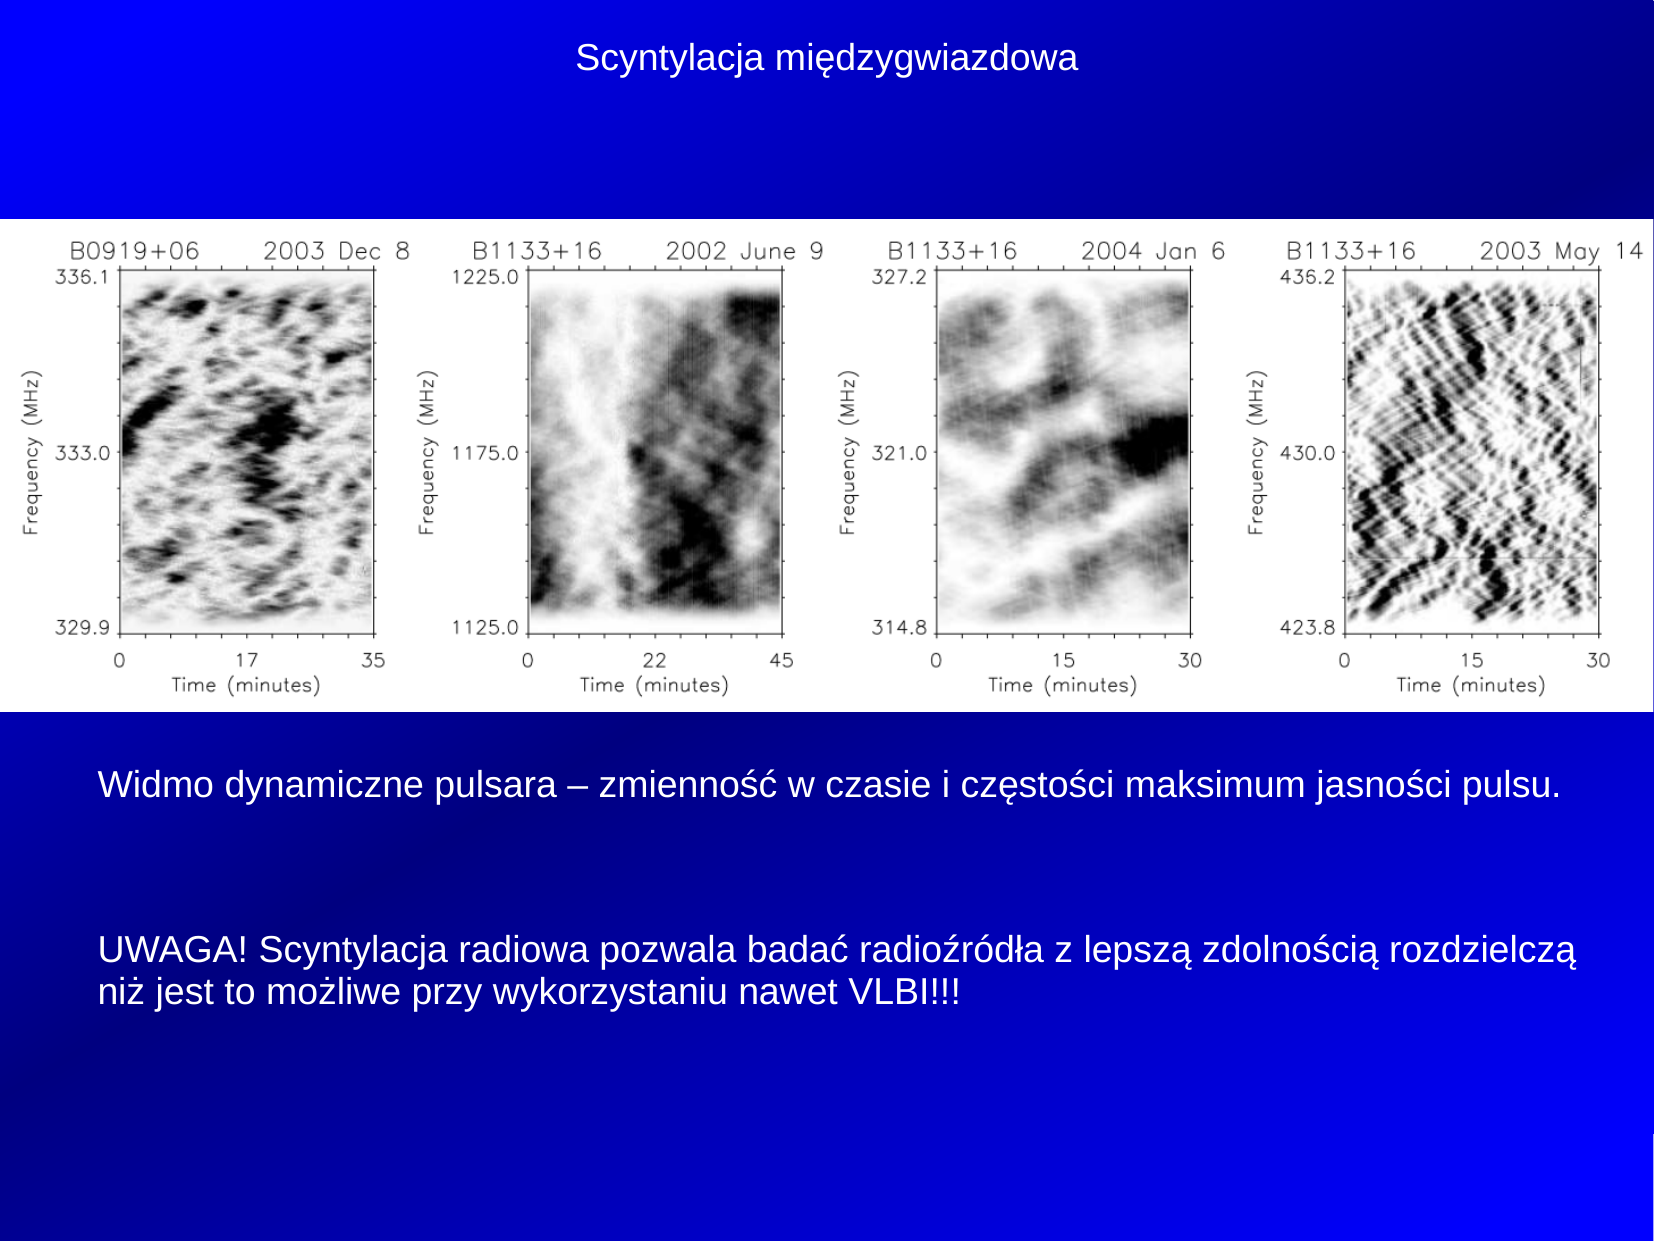

Scyntylacja międzygwiazdowa
Widmo dynamiczne pulsara – zmienność w czasie i częstości maksimum jasności pulsu.
UWAGA! Scyntylacja radiowa pozwala badać radioźródła z lepszą zdolnością rozdzielczą
niż jest to możliwe przy wykorzystaniu nawet VLBI!!!